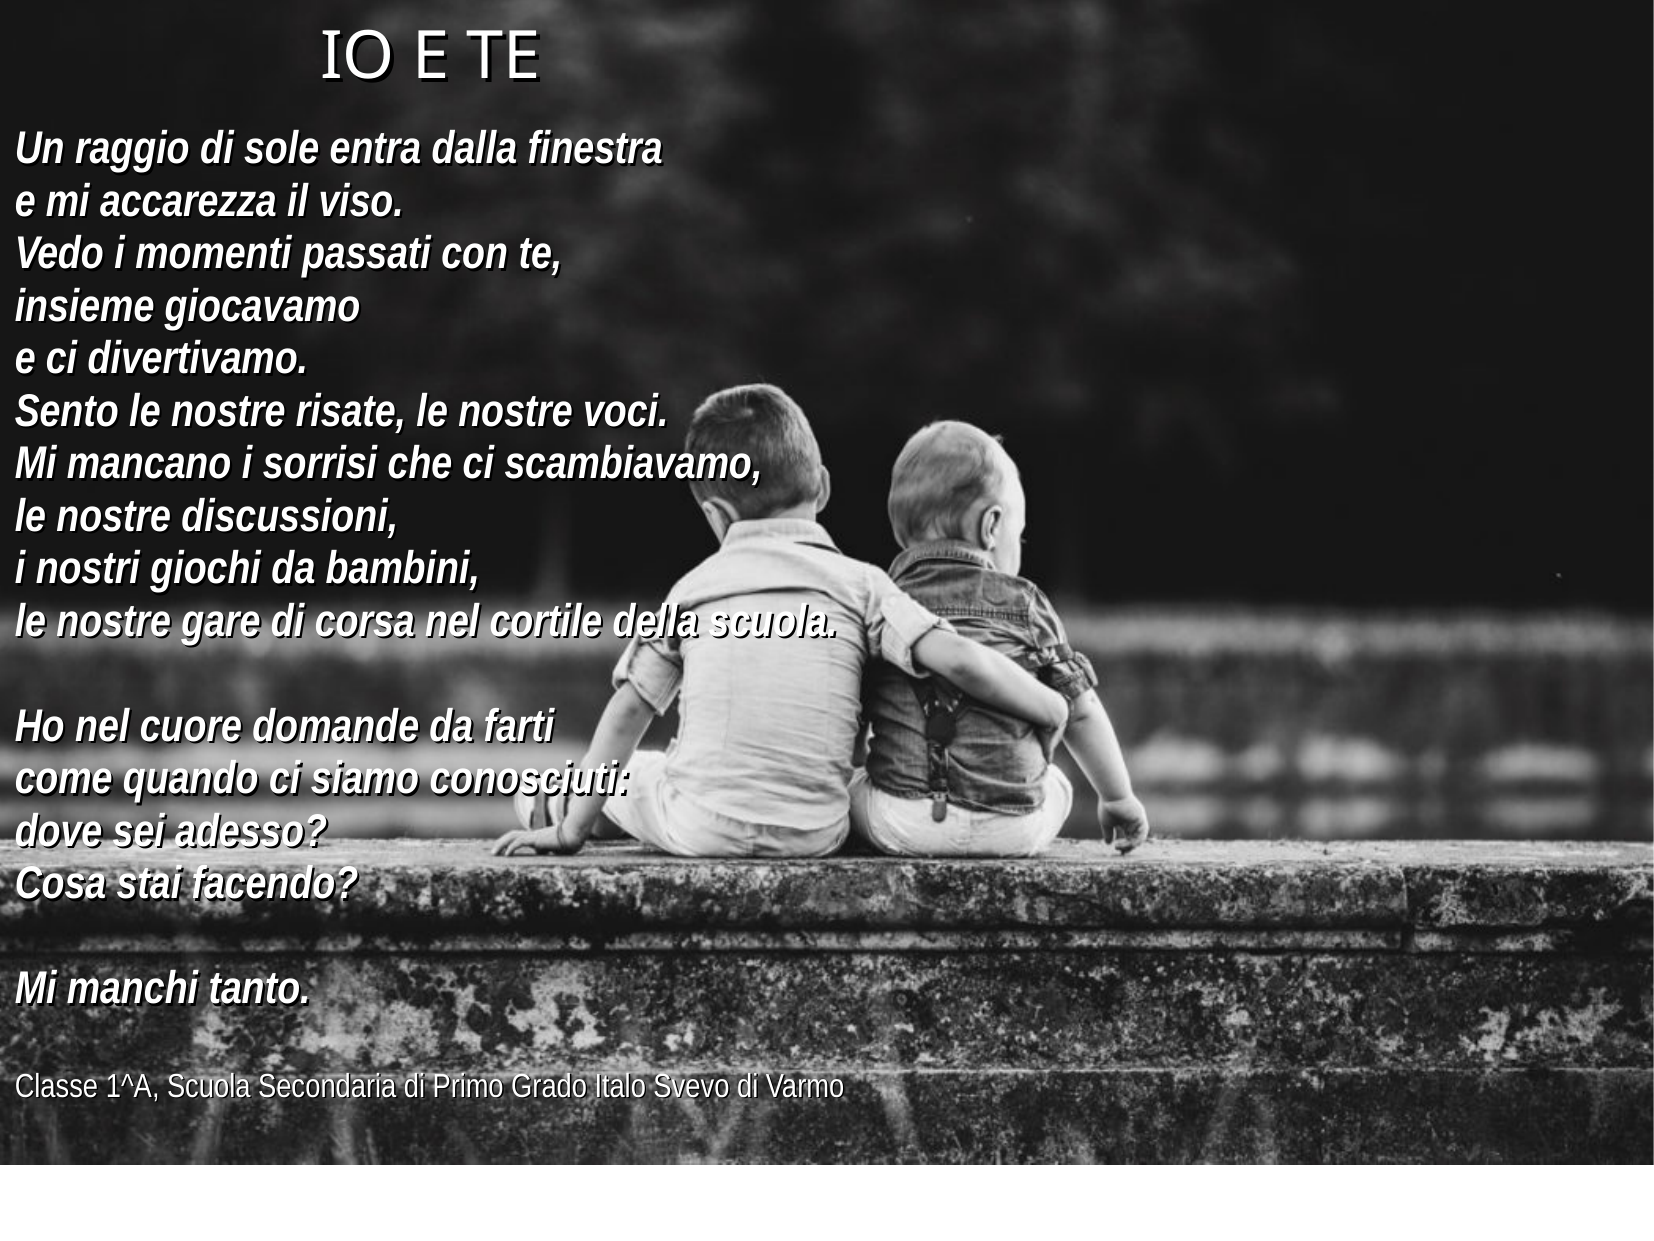

IO E TE
Un raggio di sole entra dalla finestra
e mi accarezza il viso.
Vedo i momenti passati con te,
insieme giocavamo
e ci divertivamo.
Sento le nostre risate, le nostre voci.
Mi mancano i sorrisi che ci scambiavamo,
le nostre discussioni,
i nostri giochi da bambini,
le nostre gare di corsa nel cortile della scuola.
Ho nel cuore domande da farti
come quando ci siamo conosciuti:
dove sei adesso?
Cosa stai facendo?
Mi manchi tanto.
Classe 1^A, Scuola Secondaria di Primo Grado Italo Svevo di Varmo